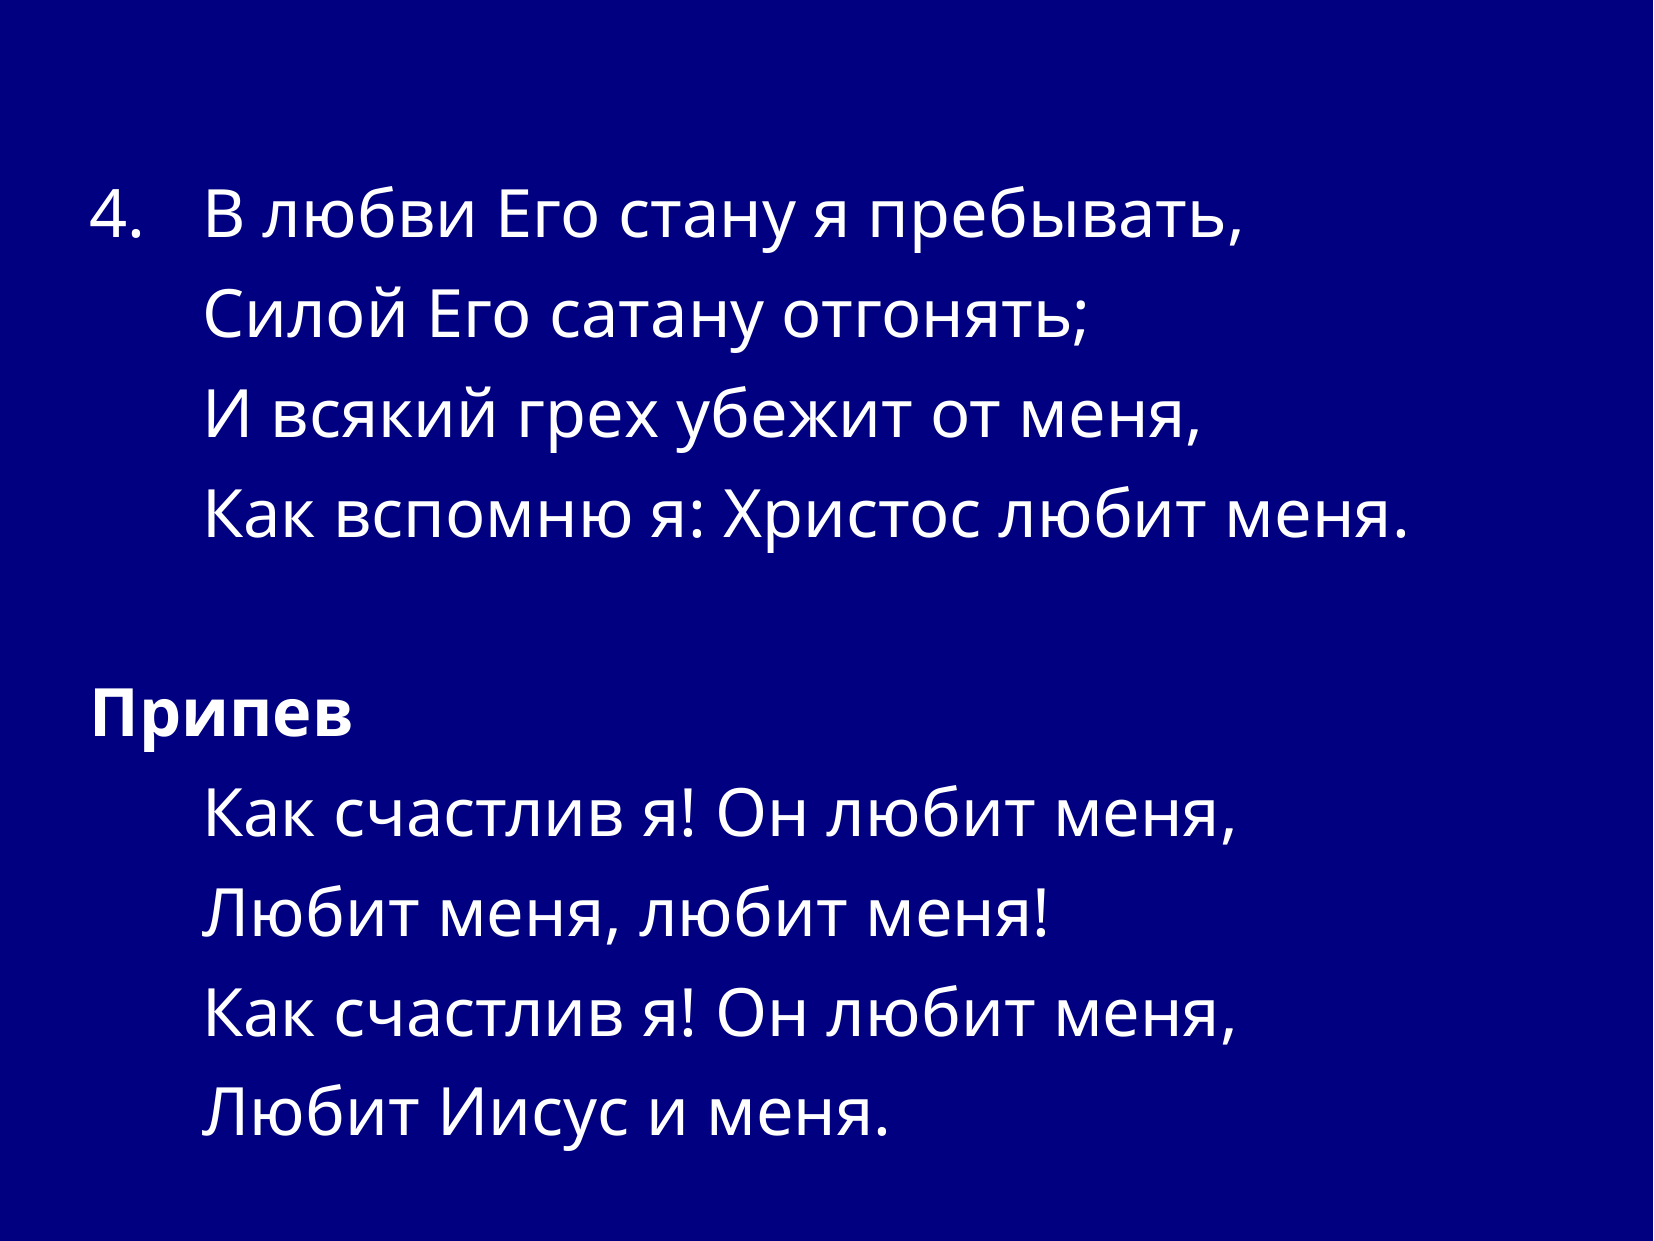

4.	В любви Его стану я пребывать,
	Силой Его сатану отгонять;
	И всякий грех убежит от меня,
	Как вспомню я: Христос любит меня.
Припев
	Как счастлив я! Он любит меня,
	Любит меня, любит меня!
	Как счастлив я! Он любит меня,
	Любит Иисус и меня.